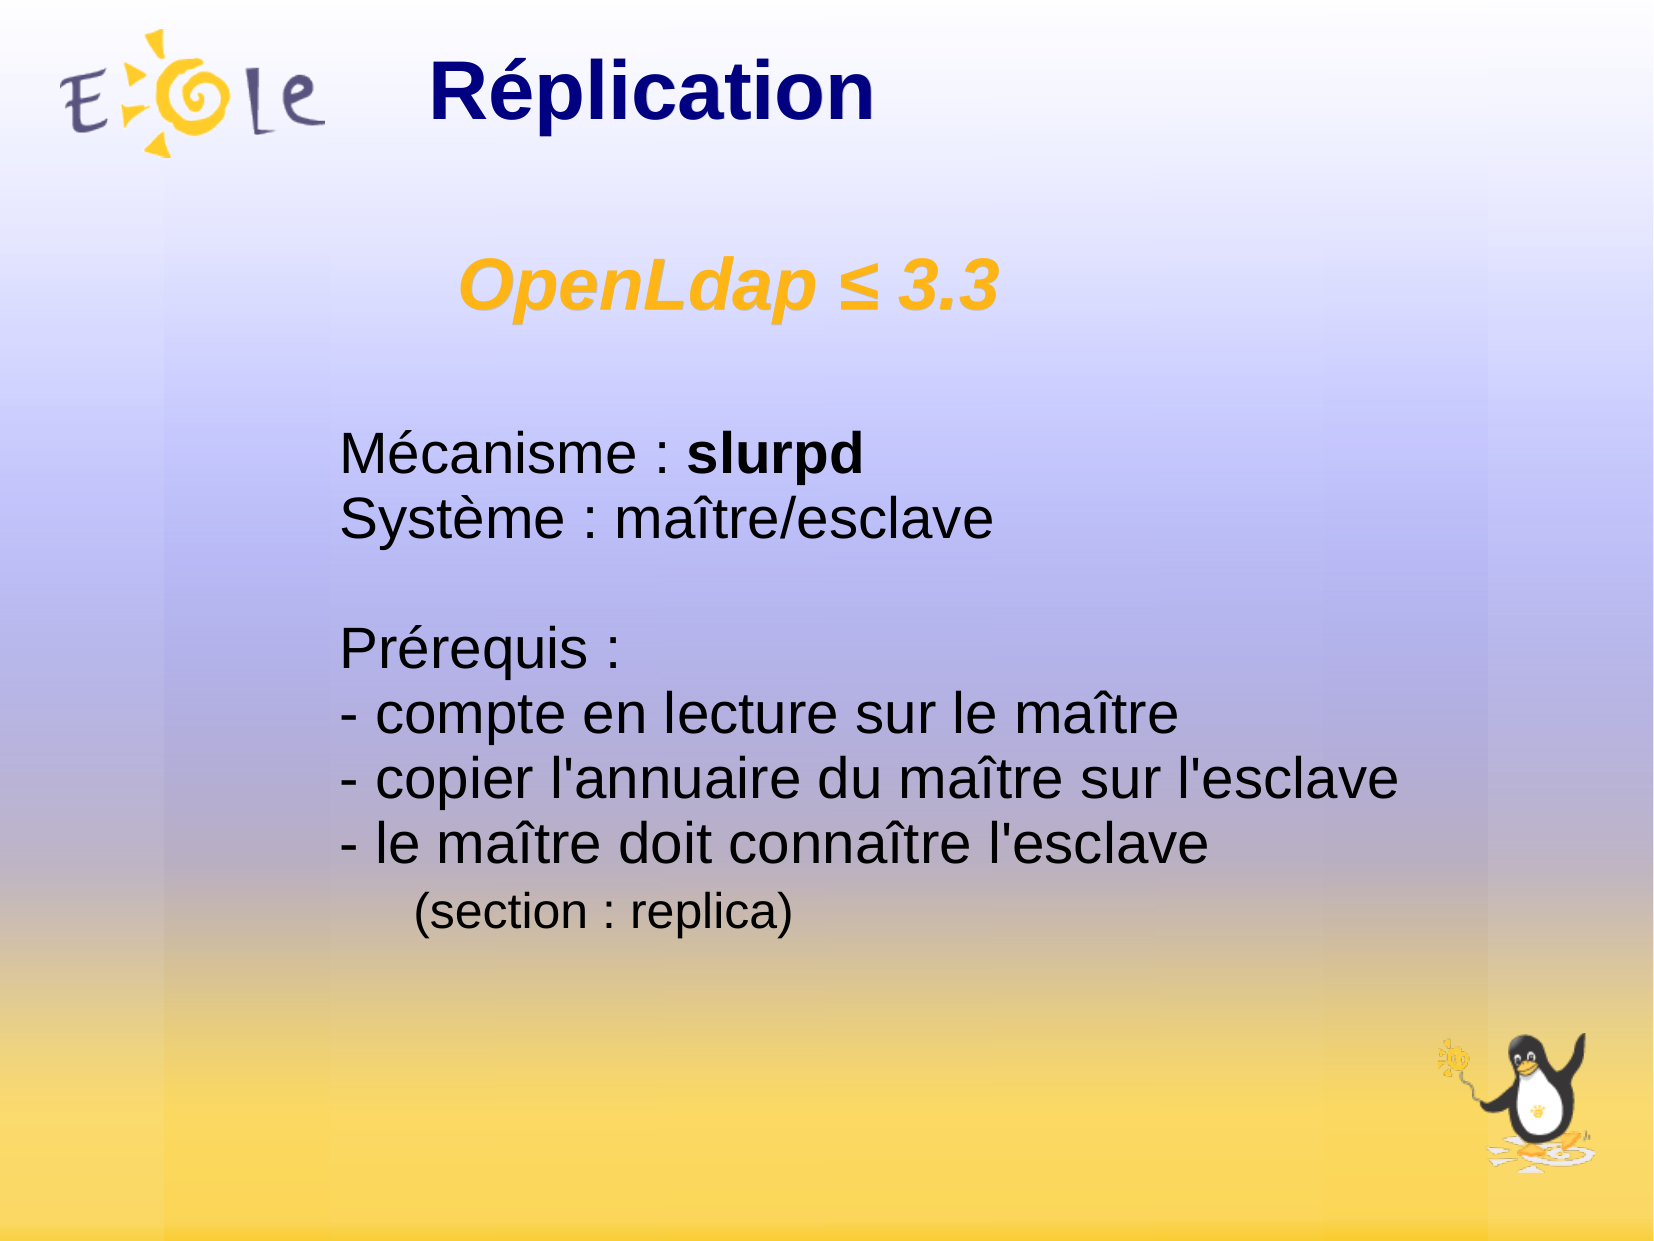

Réplication
OpenLdap ≤ 3.3
Mécanisme : slurpd
Système : maître/esclave
Prérequis :
- compte en lecture sur le maître
- copier l'annuaire du maître sur l'esclave
- le maître doit connaître l'esclave
	(section : replica)